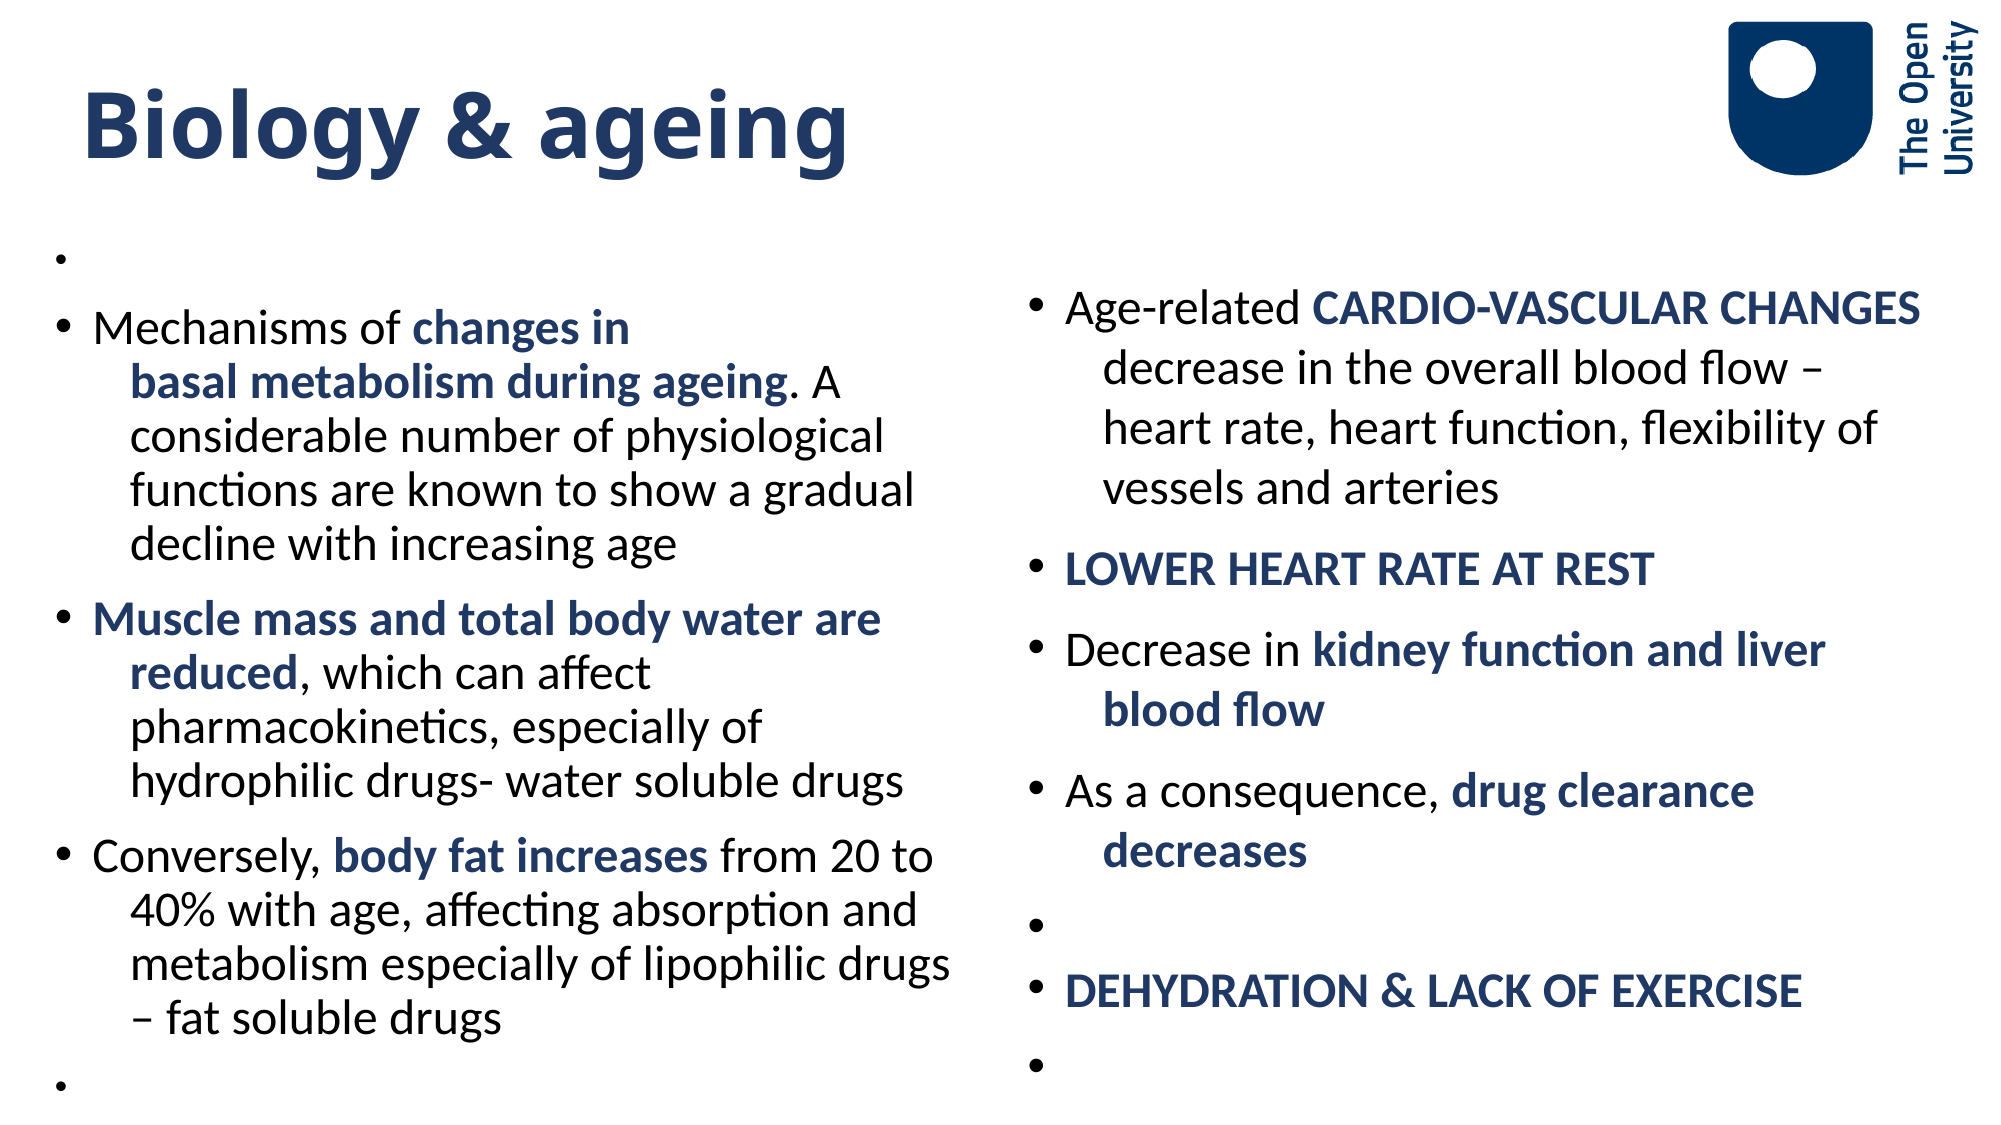

# Biology & ageing
Mechanisms of changes in basal metabolism during ageing. A considerable number of physiological functions are known to show a gradual decline with increasing age
Muscle mass and total body water are reduced, which can affect pharmacokinetics, especially of hydrophilic drugs- water soluble drugs
Conversely, body fat increases from 20 to 40% with age, affecting absorption and metabolism especially of lipophilic drugs – fat soluble drugs
Age-related CARDIO-VASCULAR CHANGES decrease in the overall blood flow – heart rate, heart function, flexibility of vessels and arteries
LOWER HEART RATE AT REST
Decrease in kidney function and liver blood flow
As a consequence, drug clearance decreases
DEHYDRATION & LACK OF EXERCISE